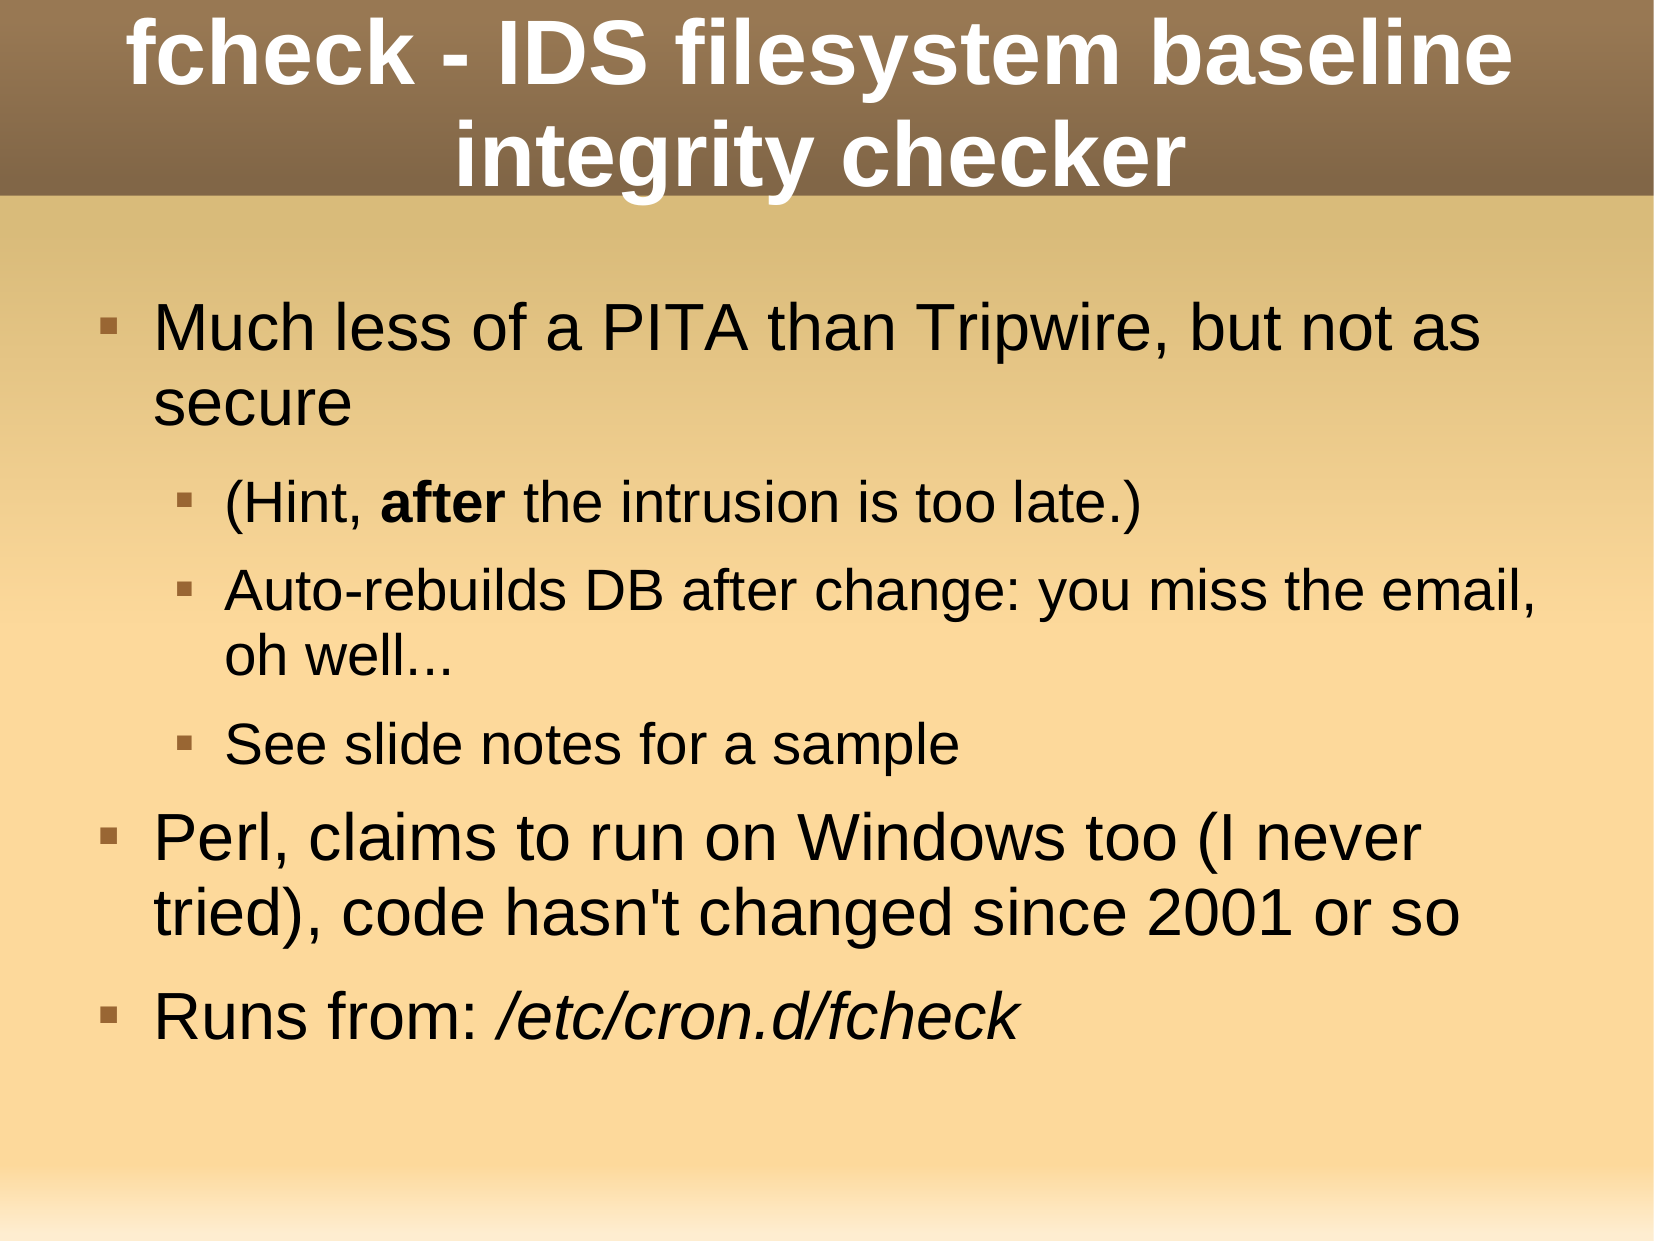

# fcheck - IDS filesystem baseline integrity checker
Much less of a PITA than Tripwire, but not as secure
(Hint, after the intrusion is too late.)
Auto-rebuilds DB after change: you miss the email, oh well...
See slide notes for a sample
Perl, claims to run on Windows too (I never tried), code hasn't changed since 2001 or so
Runs from: /etc/cron.d/fcheck